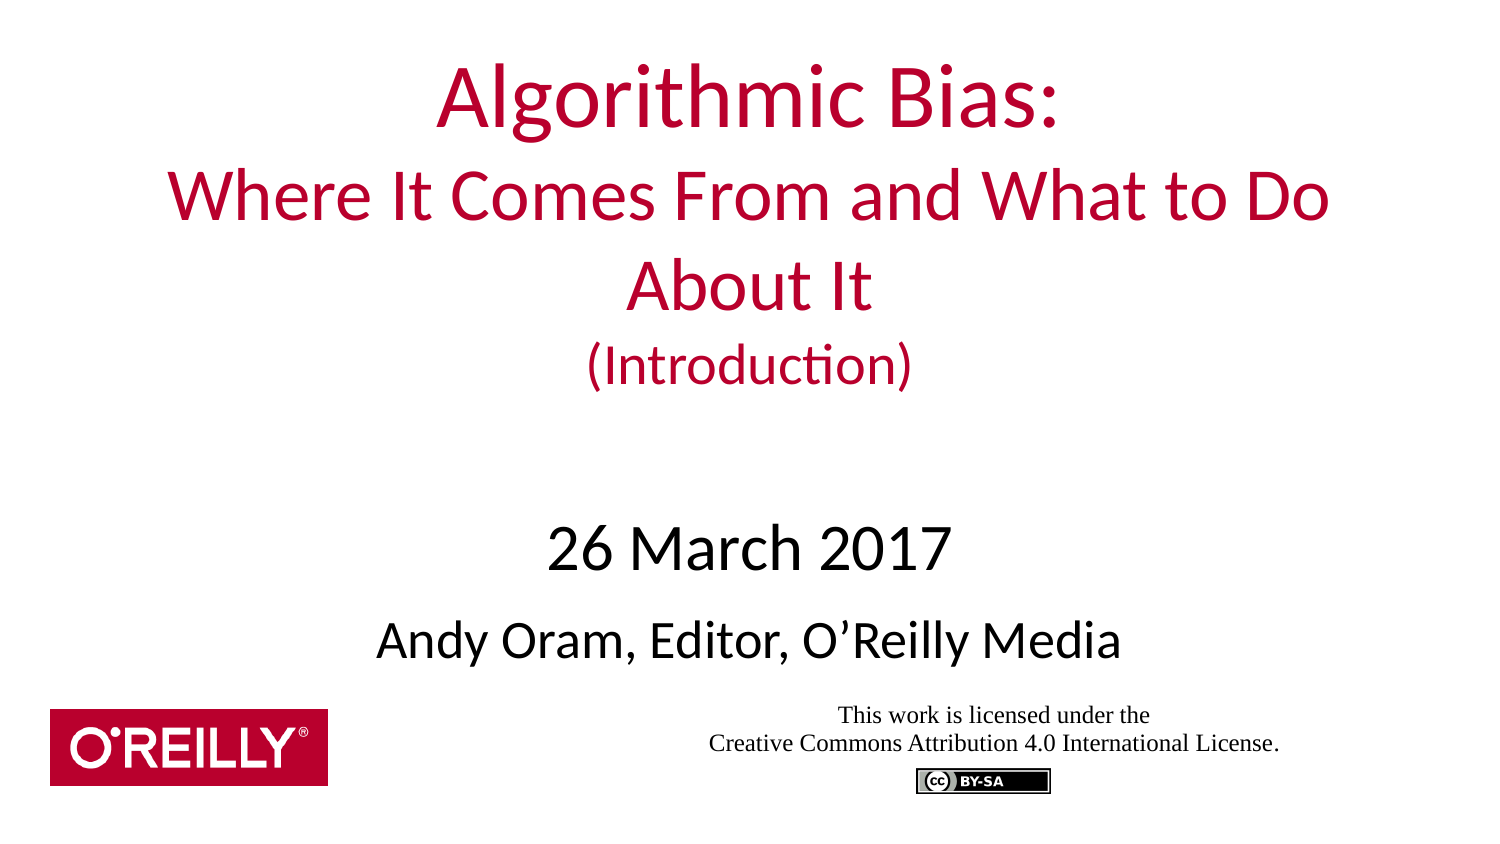

# Algorithmic Bias: Where It Comes From and What to Do About It (Introduction)
26 March 2017
Andy Oram, Editor, O’Reilly Media
This work is licensed under the Creative Commons Attribution 4.0 International License.